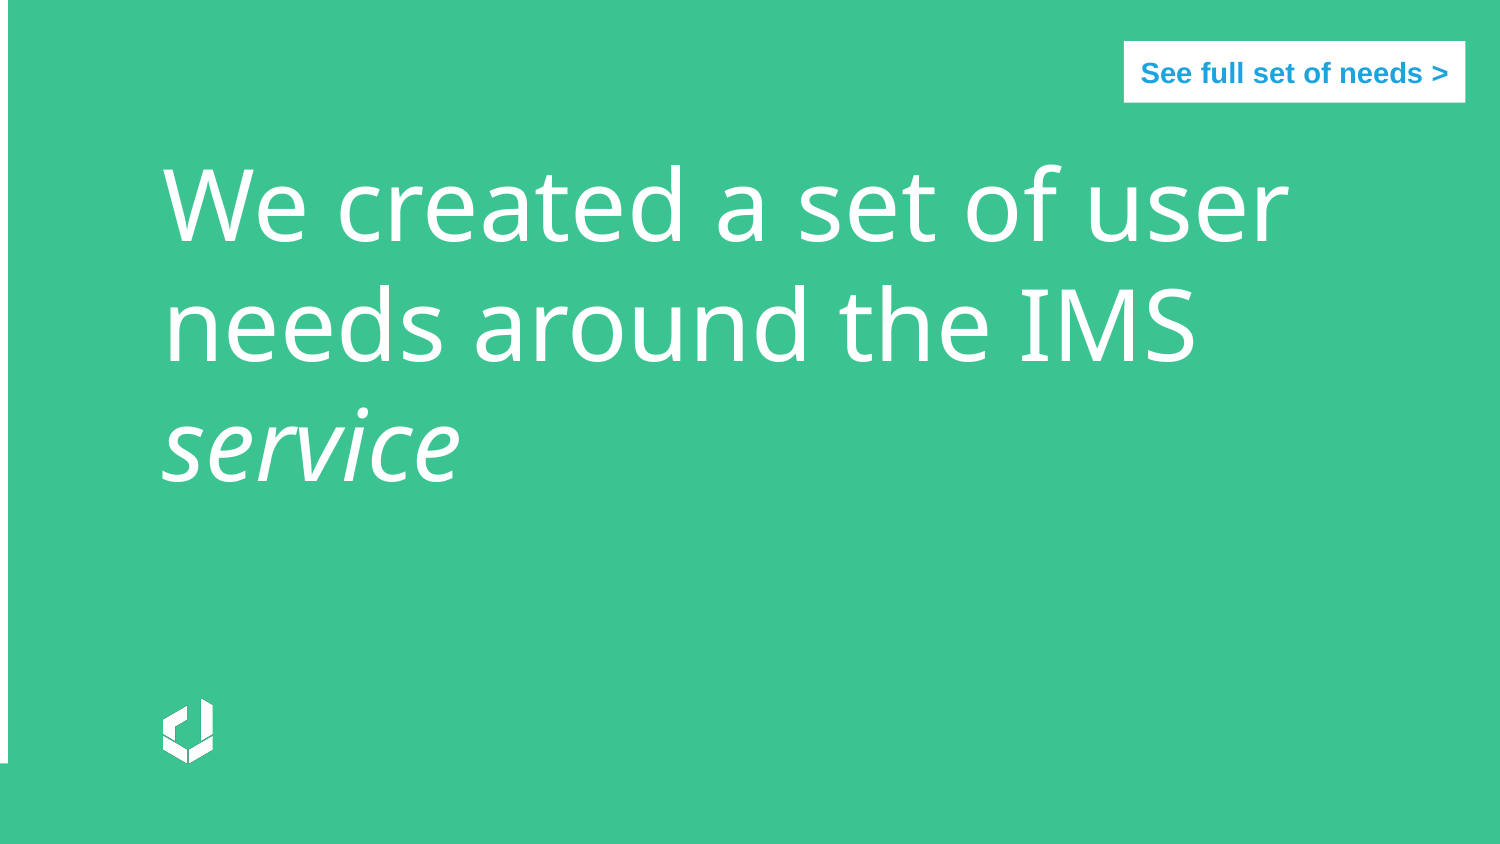

See full set of needs >
# We created a set of user needs around the IMS service